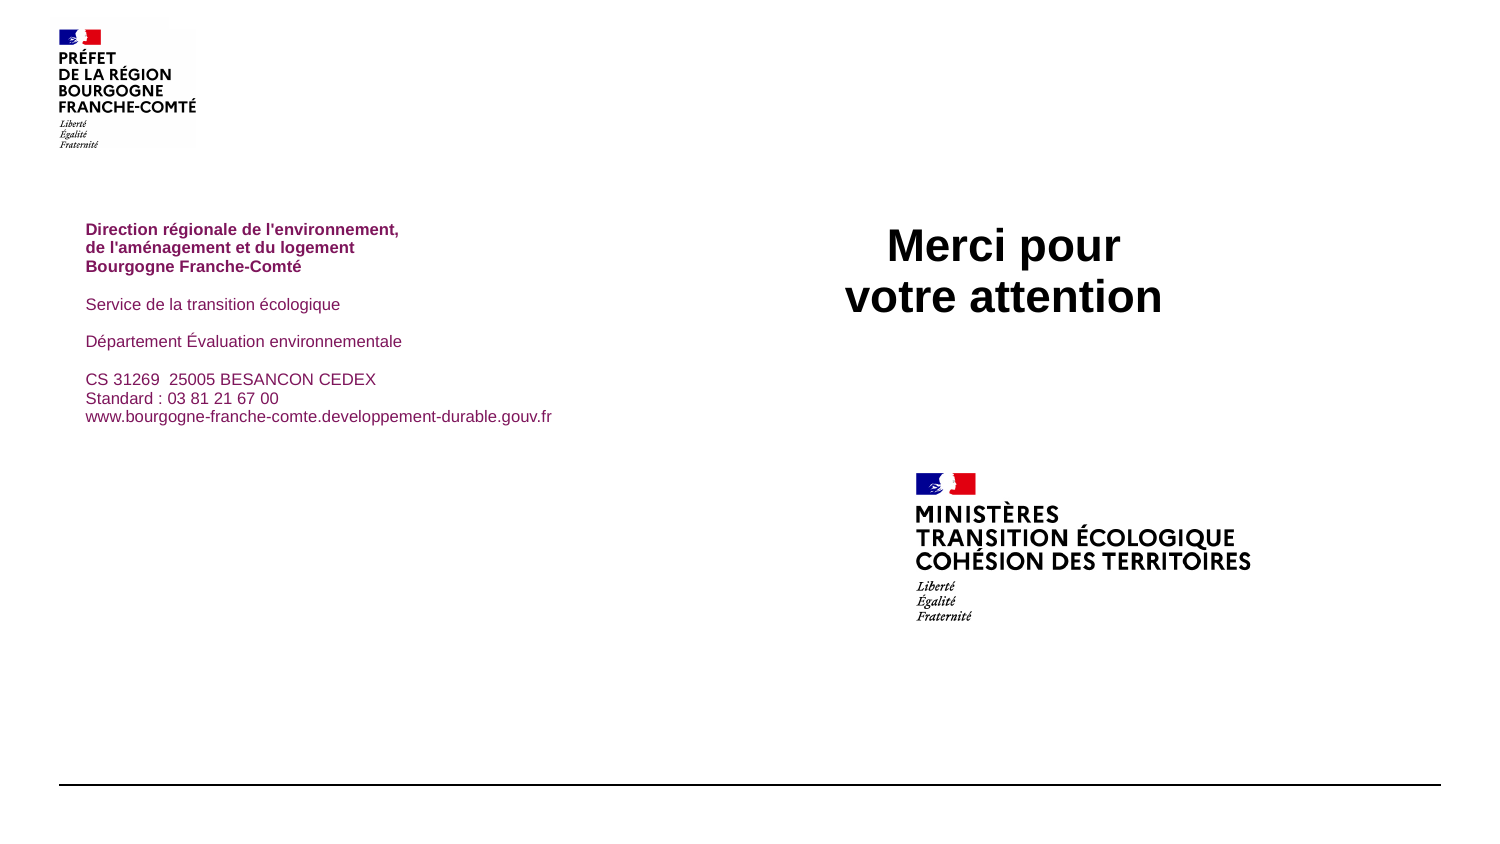

Direction régionale de l'environnement,
de l'aménagement et du logement
Bourgogne Franche-Comté
Service de la transition écologique
Département Évaluation environnementale
CS 31269 25005 BESANCON CEDEX
Standard : 03 81 21 67 00
www.bourgogne-franche-comte.developpement-durable.gouv.fr
Merci pour votre attention
Direction régionale de l’environnement, de l’aménagement et du logement Auvergne-Rhône-Alpes
9